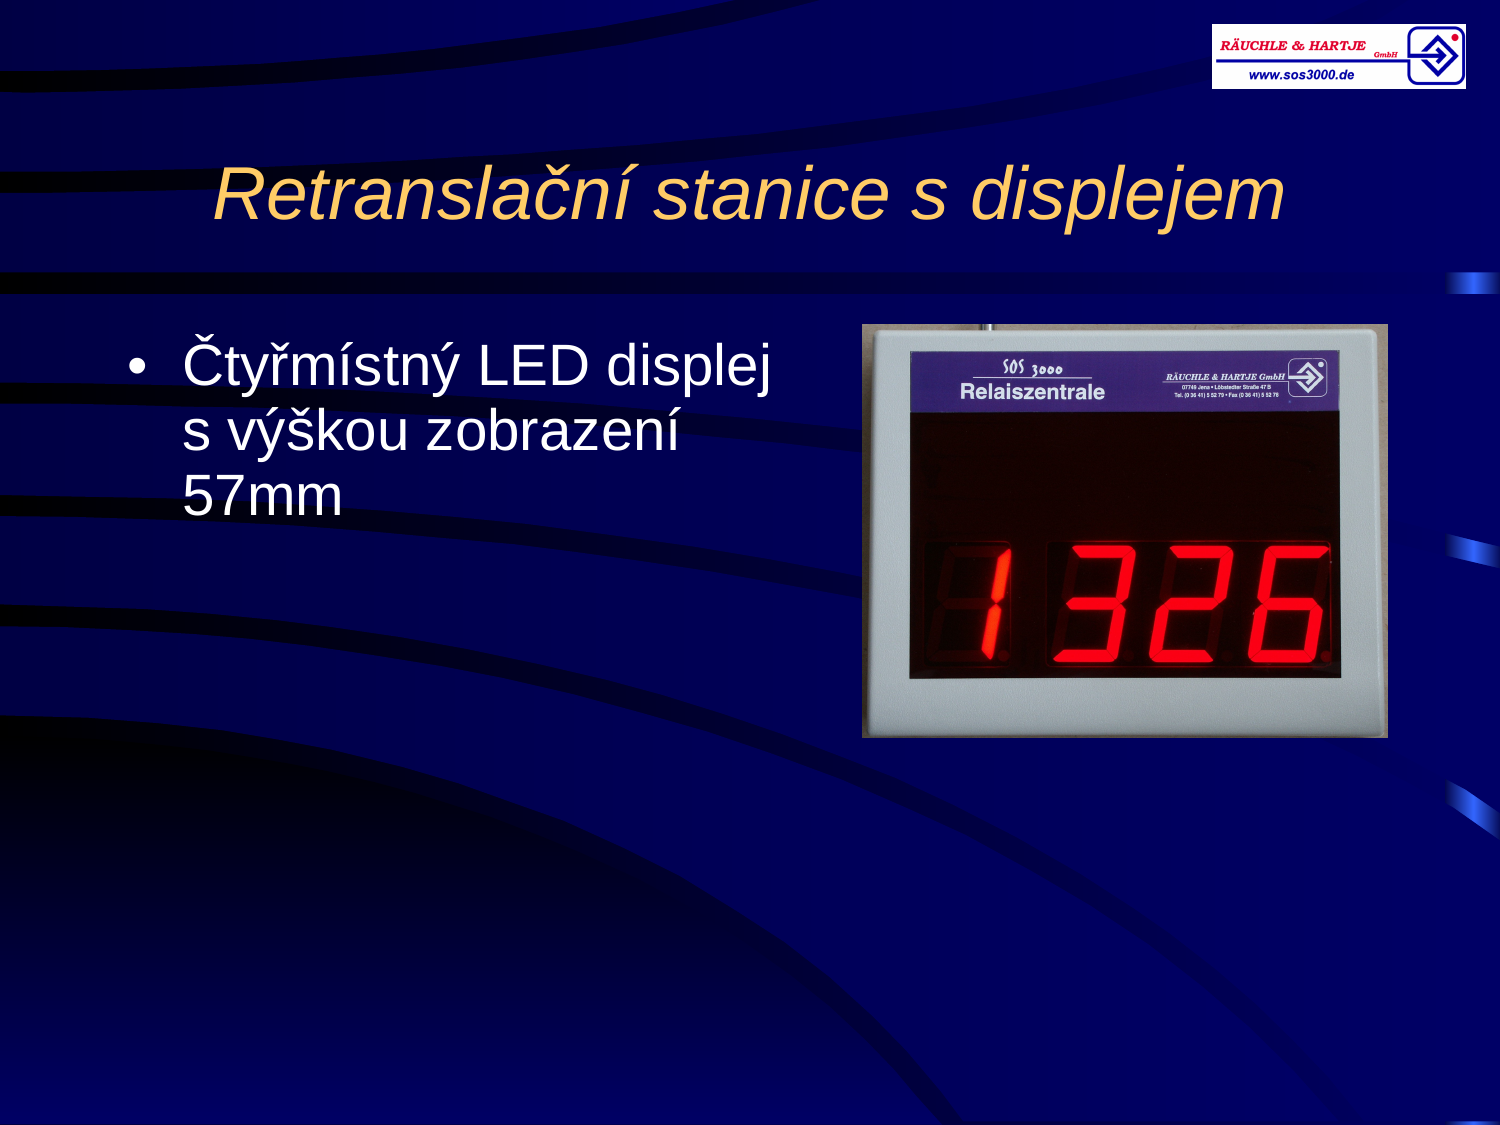

# Retranslační stanice s displejem
Čtyřmístný LED displej s výškou zobrazení 57mm